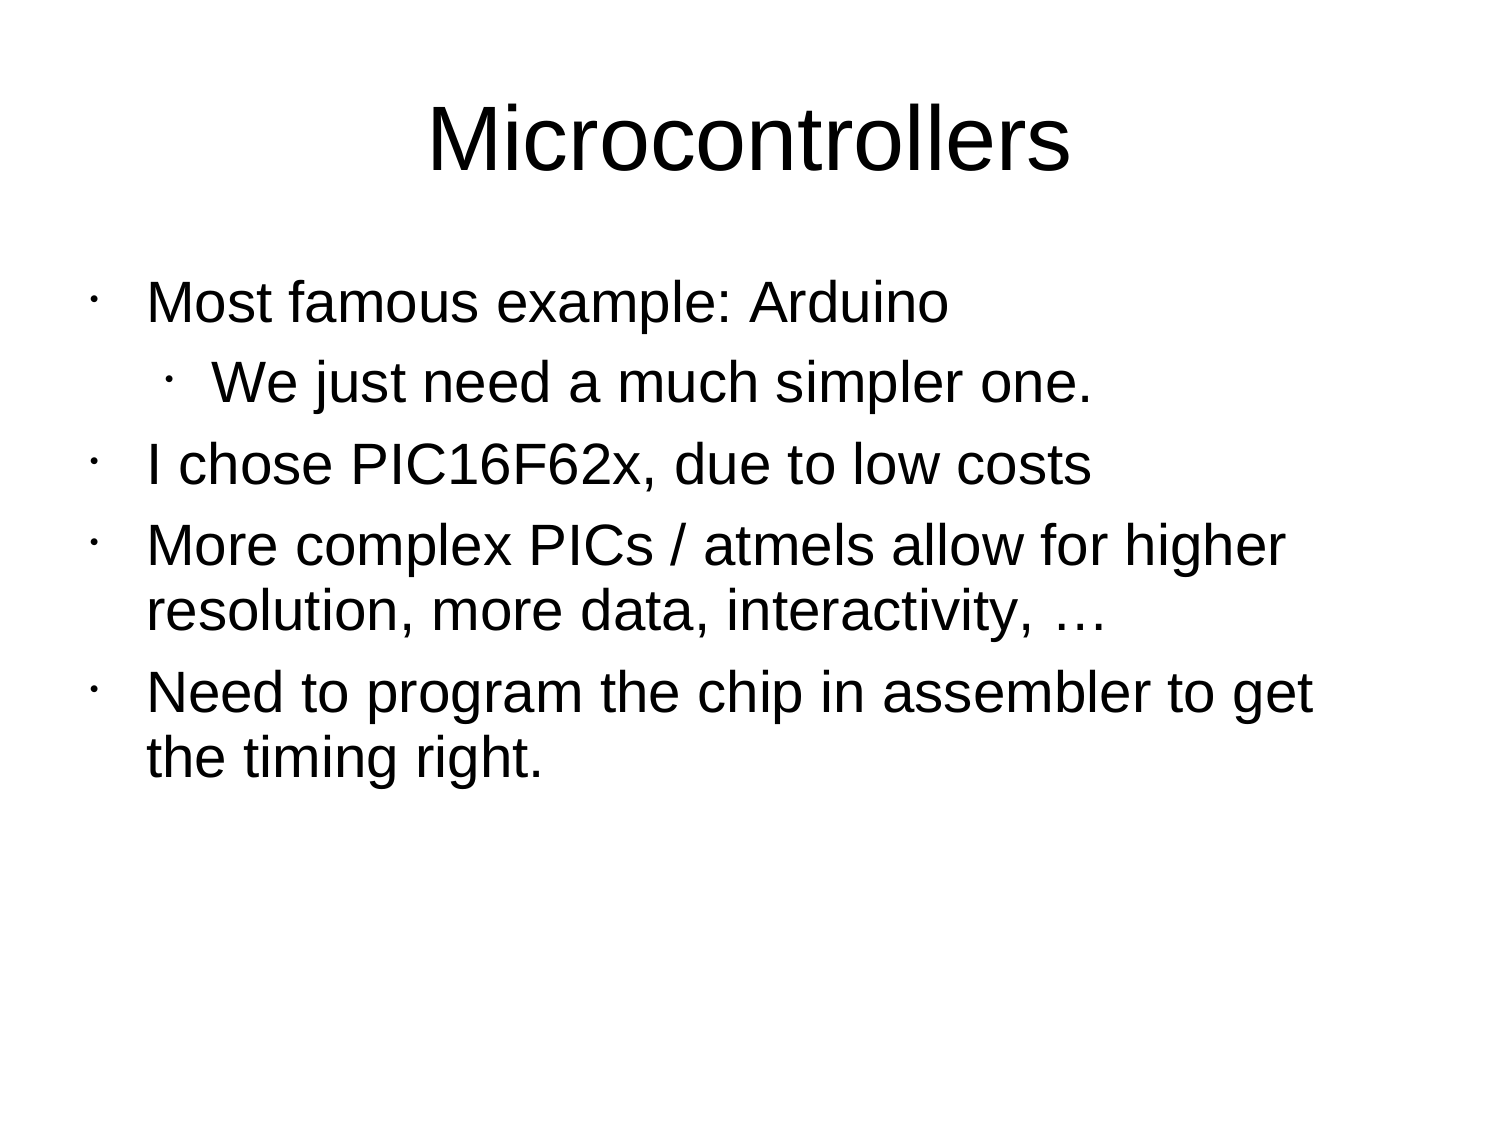

# Microcontrollers
Most famous example: Arduino
We just need a much simpler one.
I chose PIC16F62x, due to low costs
More complex PICs / atmels allow for higher resolution, more data, interactivity, …
Need to program the chip in assembler to get the timing right.